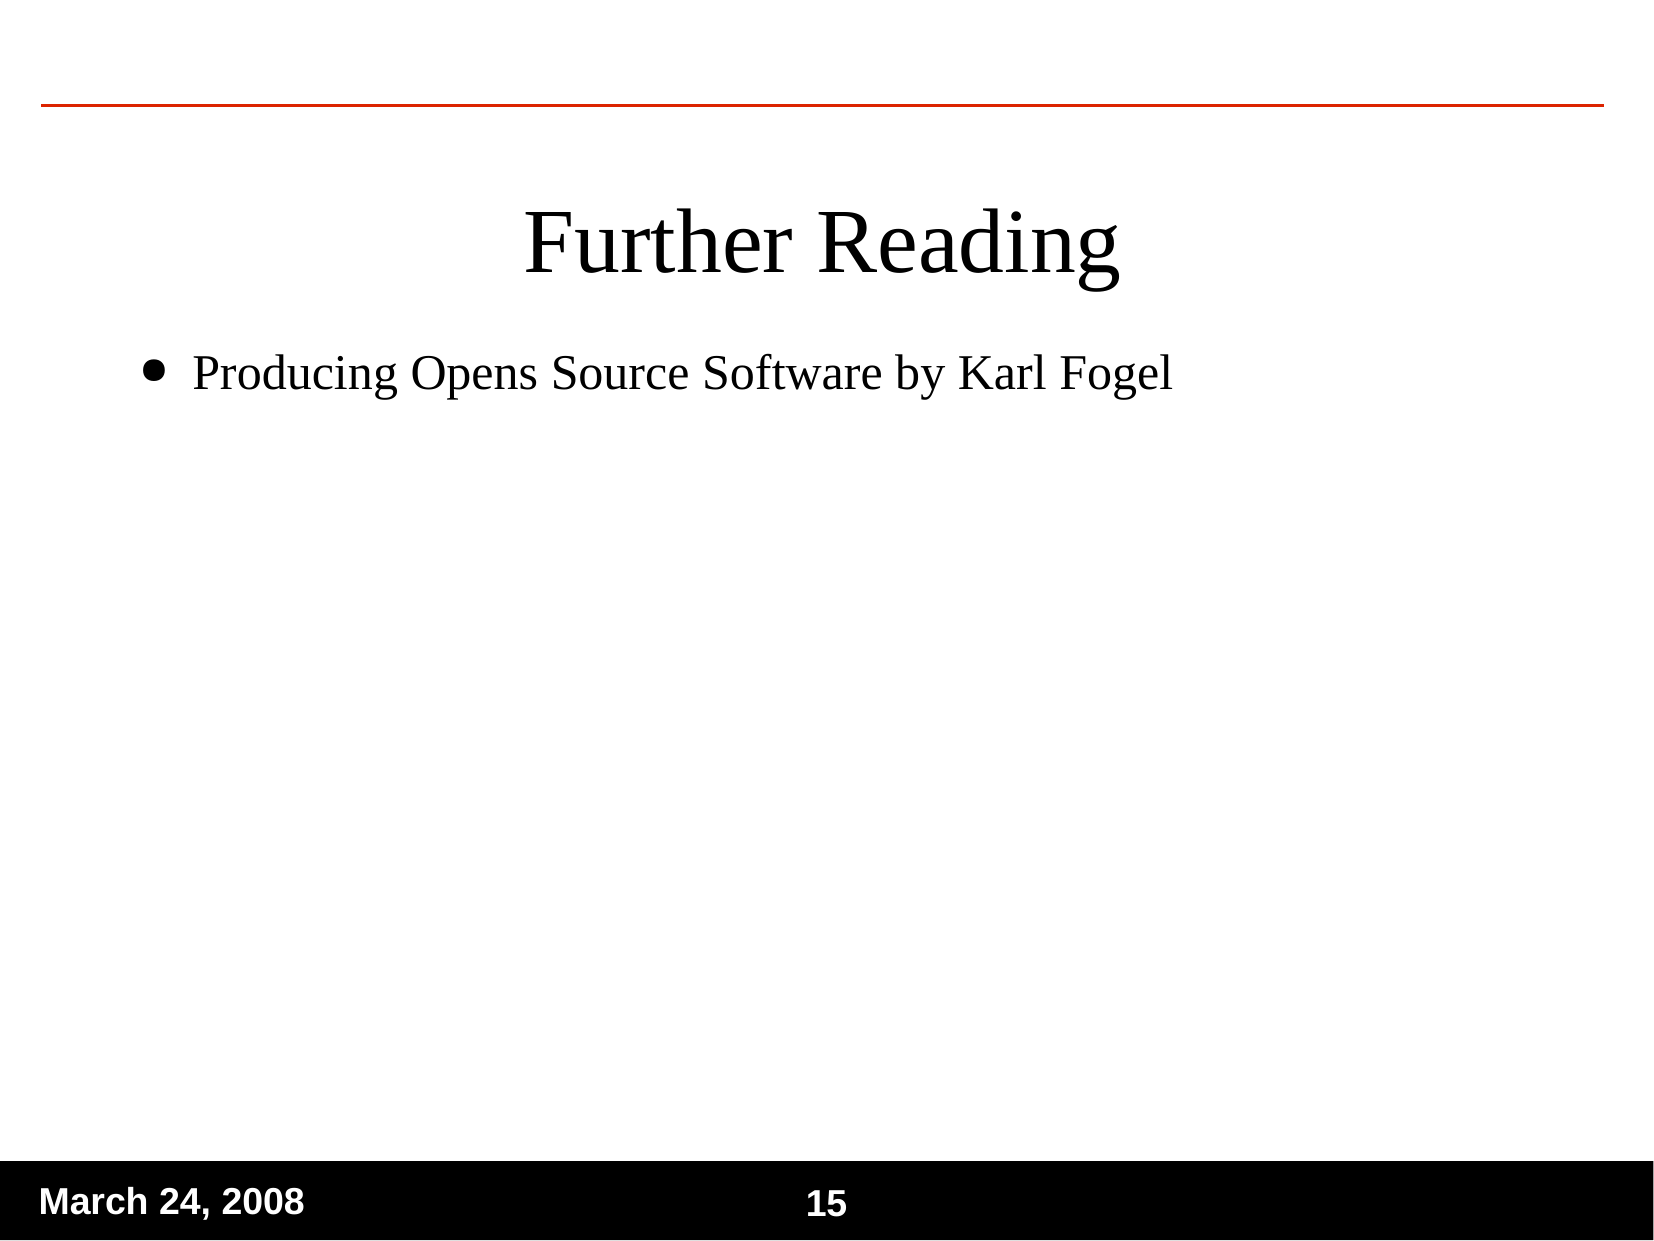

# Further Reading
Producing Opens Source Software by Karl Fogel